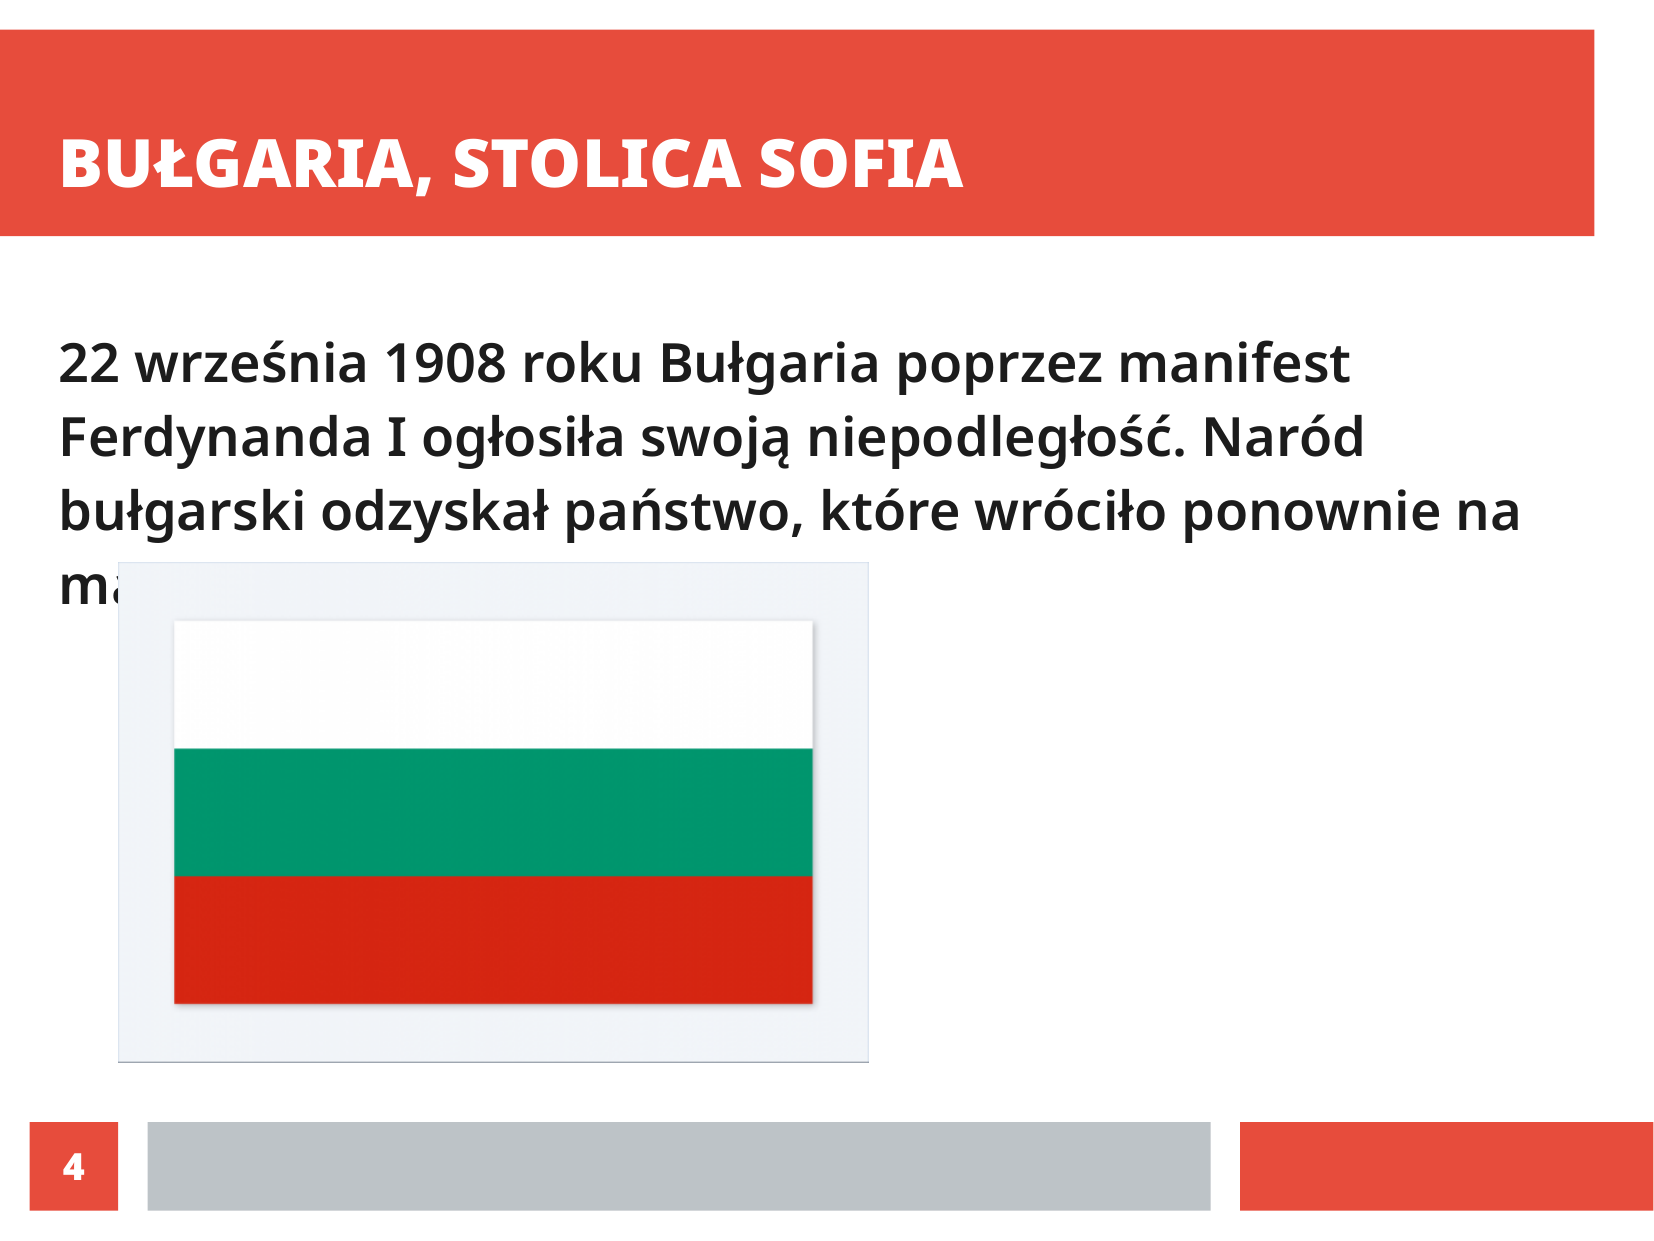

# BUŁGARIA, STOLICA SOFIA
22 września 1908 roku Bułgaria poprzez manifest Ferdynanda I ogłosiła swoją niepodległość. Naród bułgarski odzyskał państwo, które wróciło ponownie na mapę świata.
4